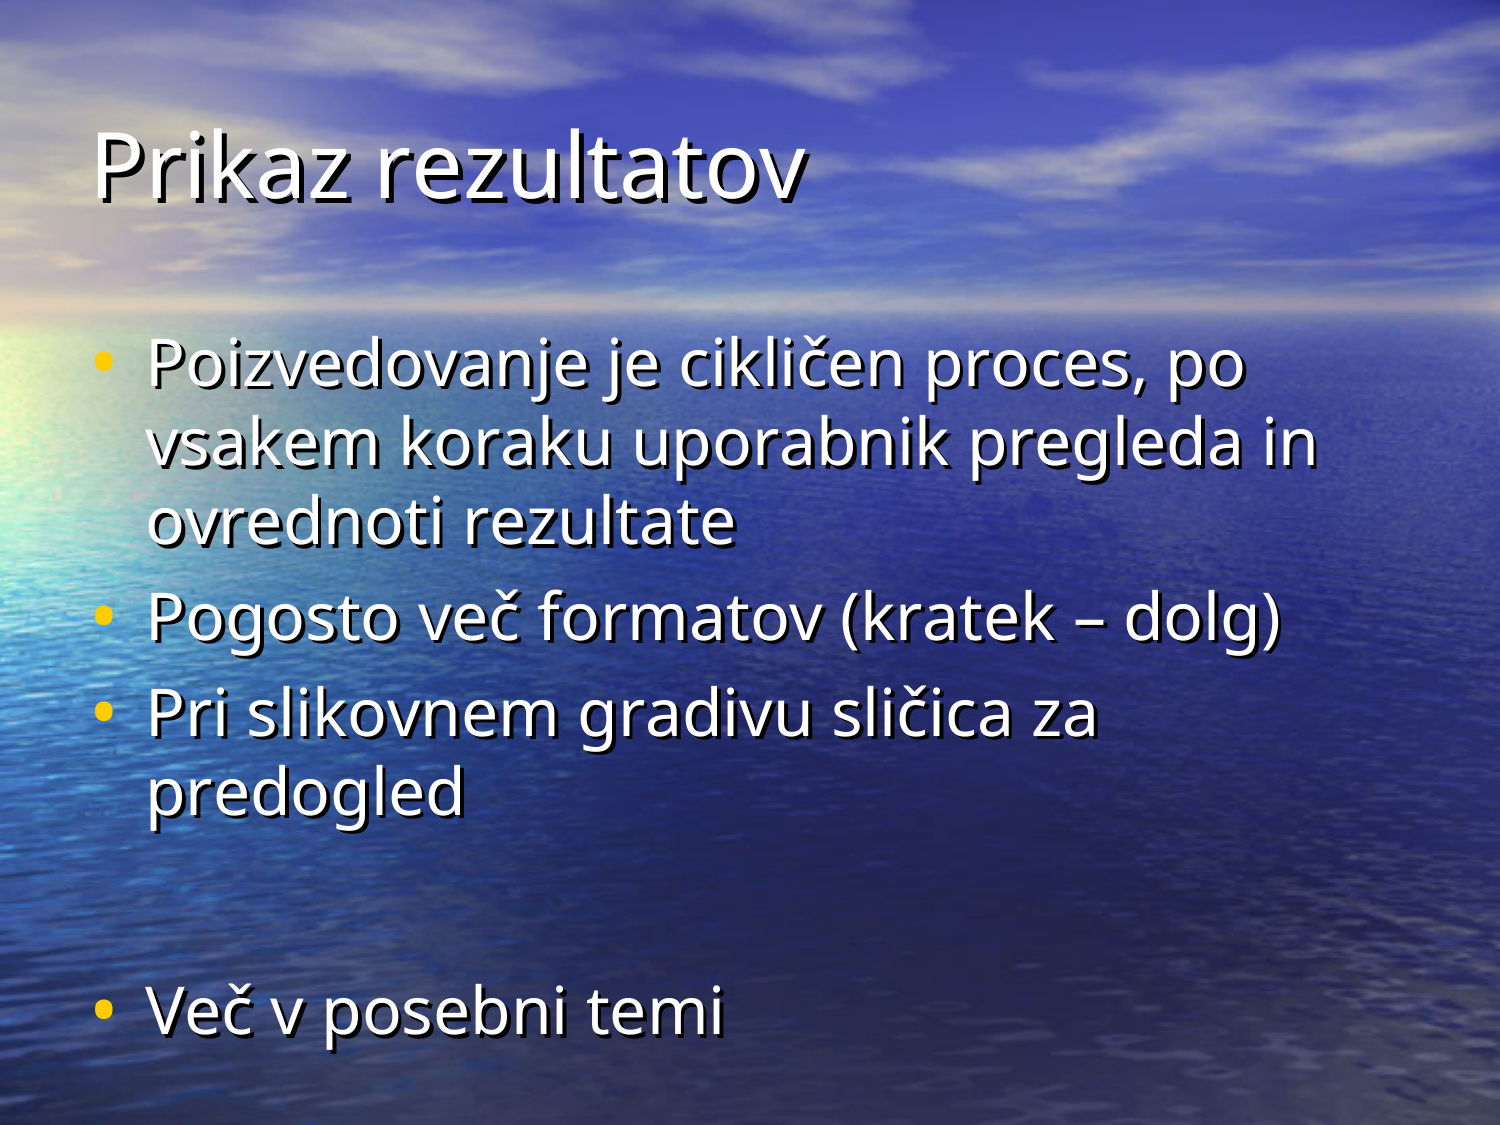

# Prikaz rezultatov
Poizvedovanje je cikličen proces, po vsakem koraku uporabnik pregleda in ovrednoti rezultate
Pogosto več formatov (kratek – dolg)
Pri slikovnem gradivu sličica za predogled
Več v posebni temi